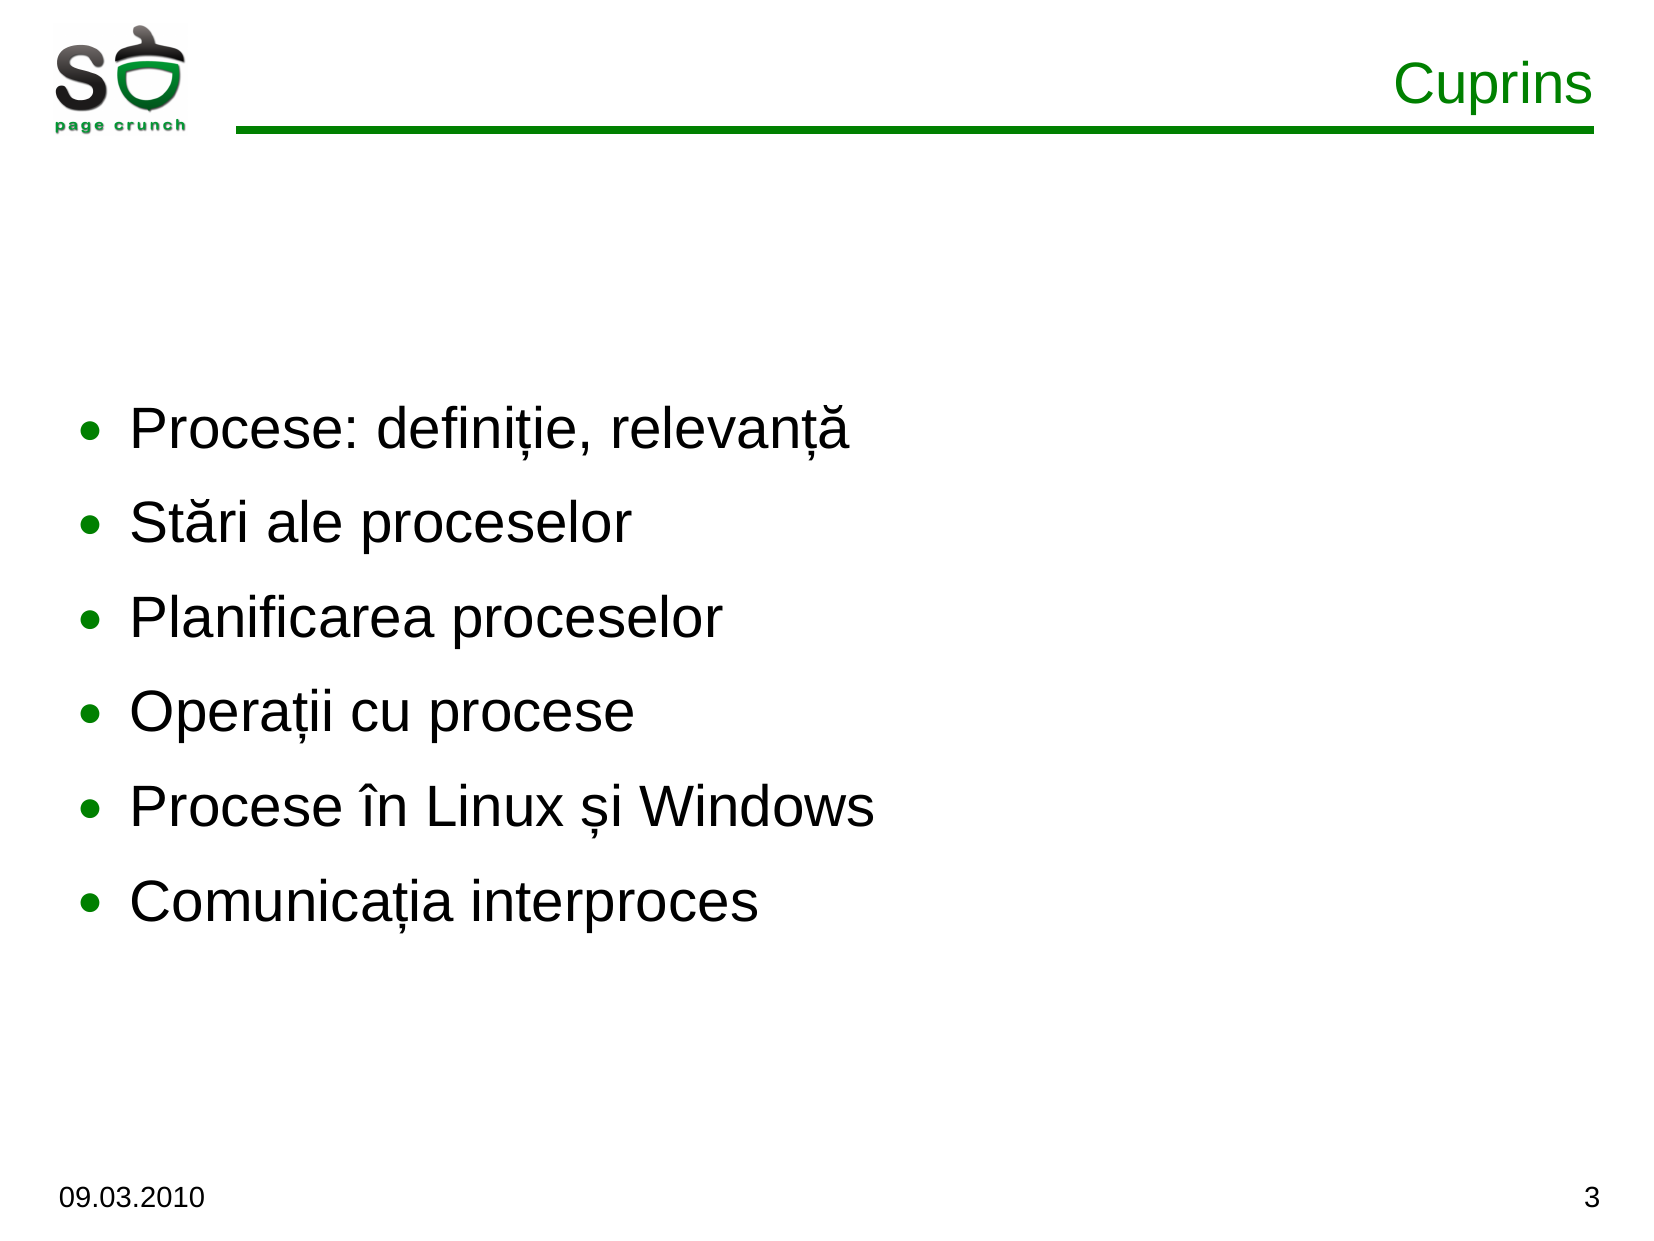

# Cuprins
Procese: definiție, relevanță
Stări ale proceselor
Planificarea proceselor
Operații cu procese
Procese în Linux și Windows
Comunicația interproces
09.03.2010
3